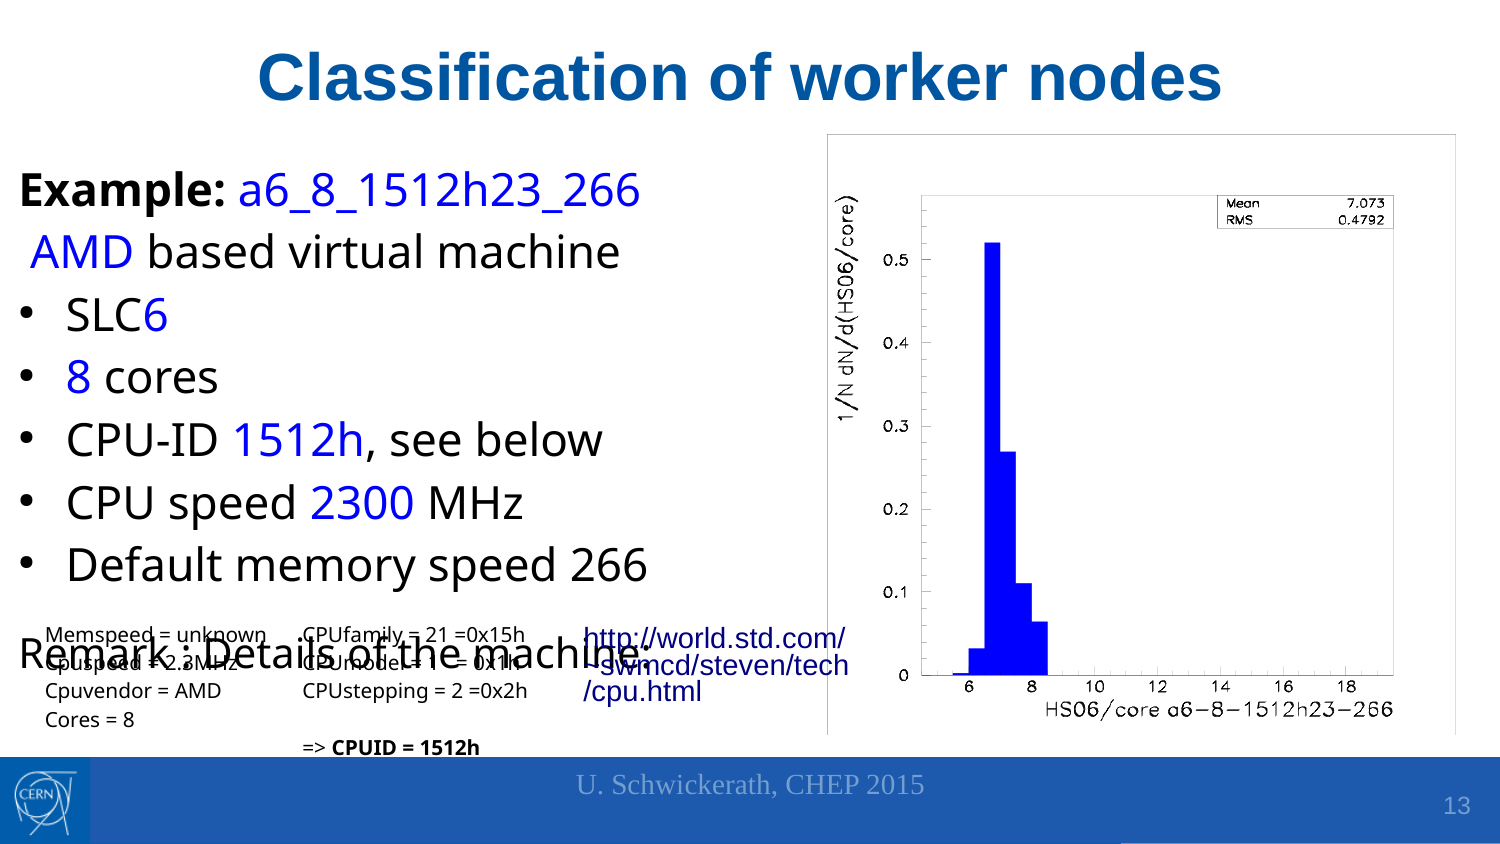

# Classification of worker nodes
Example: a6_8_1512h23_266
 AMD based virtual machine
 SLC6
 8 cores
 CPU-ID 1512h, see below
 CPU speed 2300 MHz
 Default memory speed 266
Remark : Details of the machine:
Memspeed = unknown
Cpuspeed = 2.3MHz
Cpuvendor = AMD
Cores = 8
CPUfamily = 21 =0x15h
CPUmodel = 1 = 0x1h
CPUstepping = 2 =0x2h
=> CPUID = 1512h
http://world.std.com/~swmcd/steven/tech/cpu.html
U. Schwickerath, CHEP 2015
13